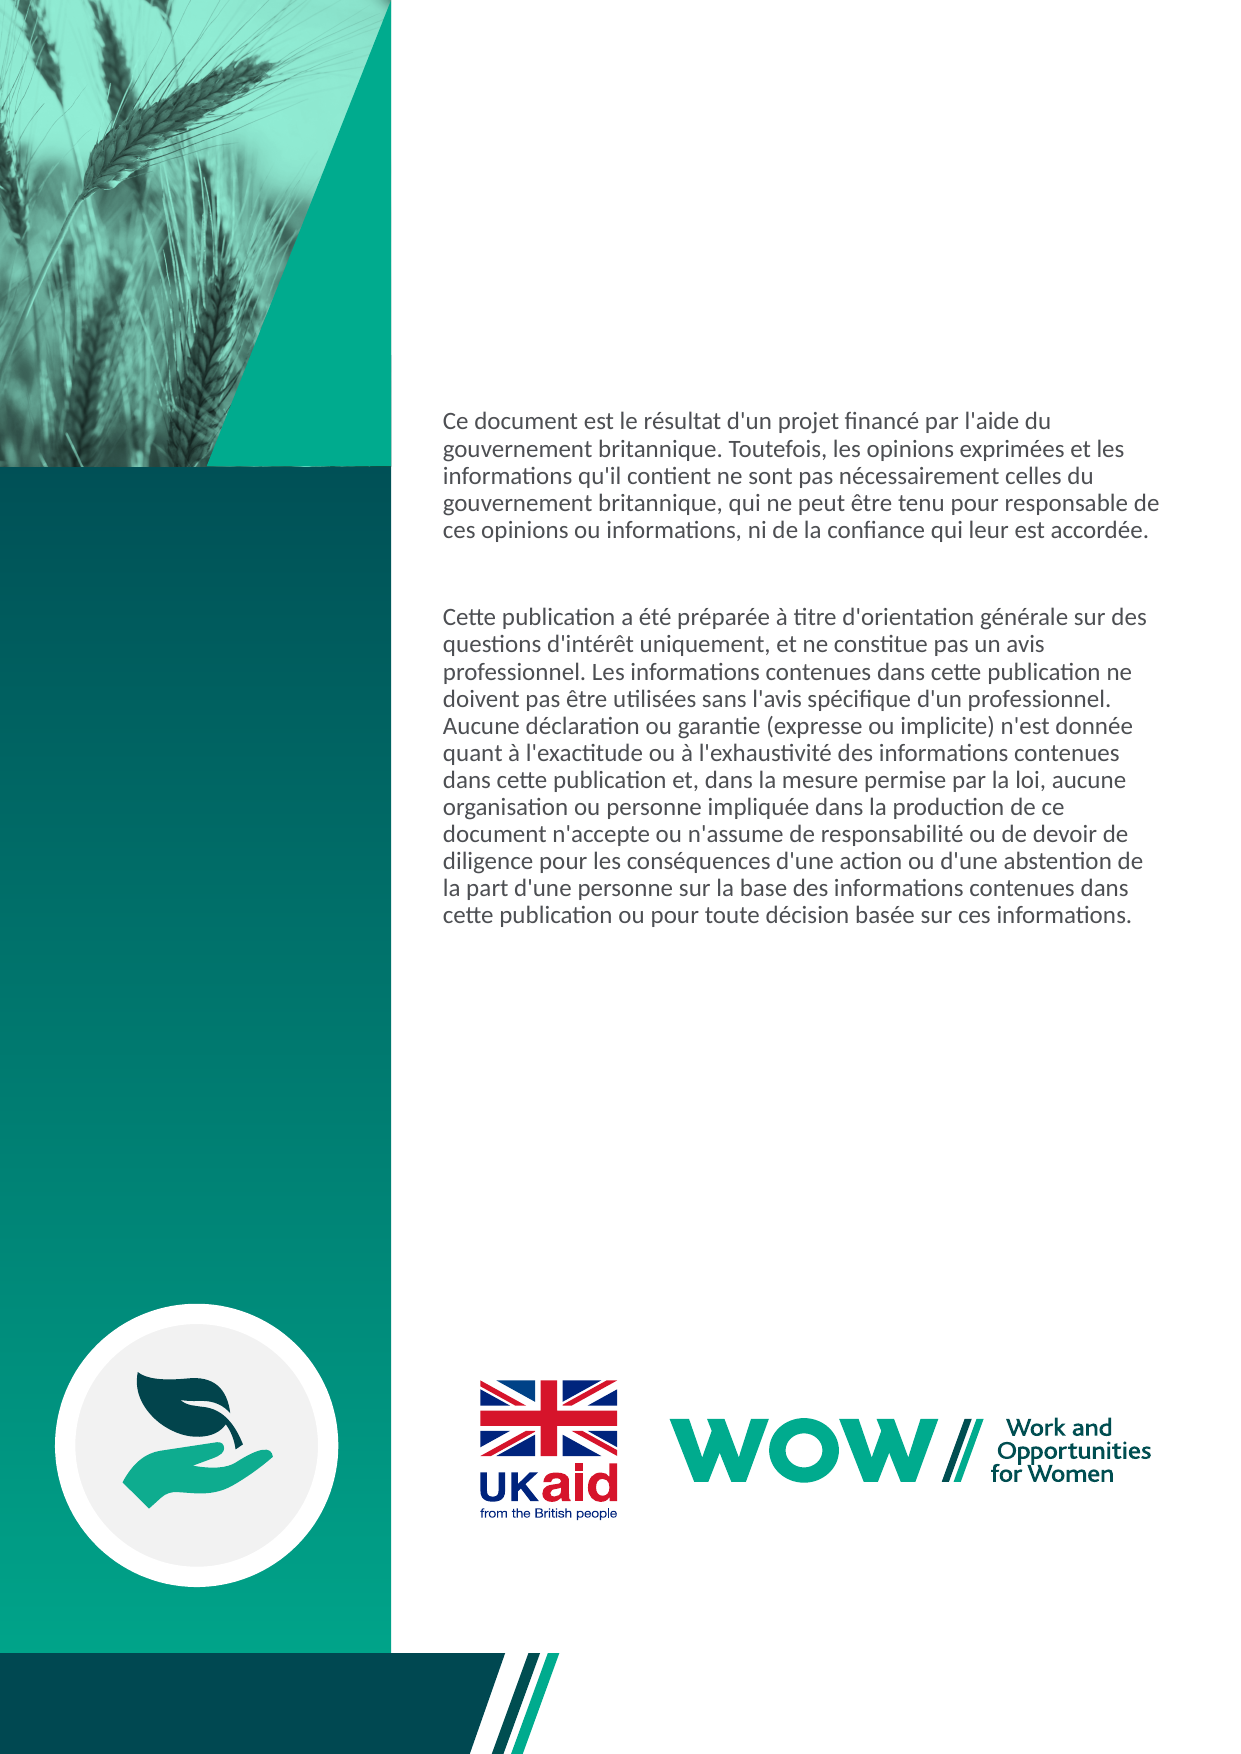

Ce document est le résultat d'un projet financé par l'aide du gouvernement britannique. Toutefois, les opinions exprimées et les informations qu'il contient ne sont pas nécessairement celles du gouvernement britannique, qui ne peut être tenu pour responsable de ces opinions ou informations, ni de la confiance qui leur est accordée.
Cette publication a été préparée à titre d'orientation générale sur des questions d'intérêt uniquement, et ne constitue pas un avis professionnel. Les informations contenues dans cette publication ne doivent pas être utilisées sans l'avis spécifique d'un professionnel. Aucune déclaration ou garantie (expresse ou implicite) n'est donnée quant à l'exactitude ou à l'exhaustivité des informations contenues dans cette publication et, dans la mesure permise par la loi, aucune organisation ou personne impliquée dans la production de ce document n'accepte ou n'assume de responsabilité ou de devoir de diligence pour les conséquences d'une action ou d'une abstention de la part d'une personne sur la base des informations contenues dans cette publication ou pour toute décision basée sur ces informations.